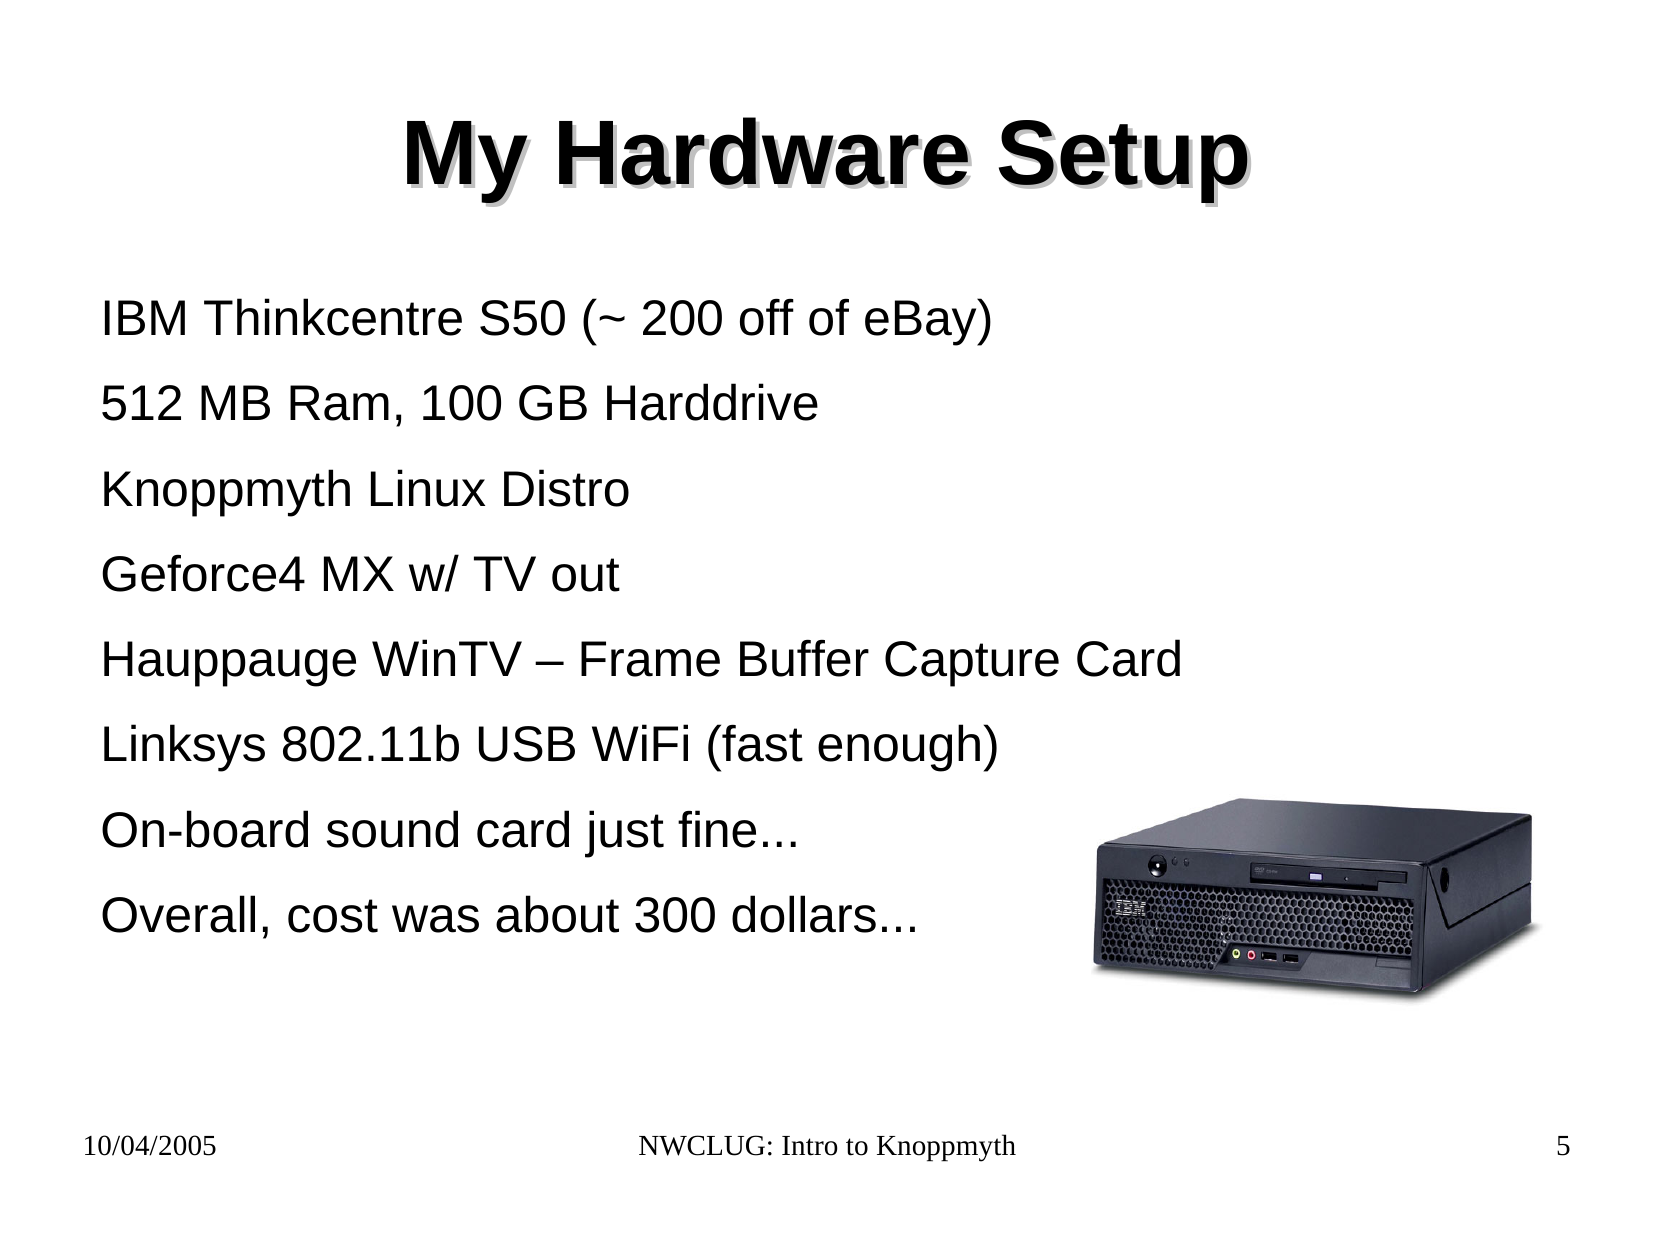

# My Hardware Setup
IBM Thinkcentre S50 (~ 200 off of eBay)
512 MB Ram, 100 GB Harddrive
Knoppmyth Linux Distro
Geforce4 MX w/ TV out
Hauppauge WinTV – Frame Buffer Capture Card
Linksys 802.11b USB WiFi (fast enough)
On-board sound card just fine...
Overall, cost was about 300 dollars...
10/04/2005
NWCLUG: Intro to Knoppmyth
5